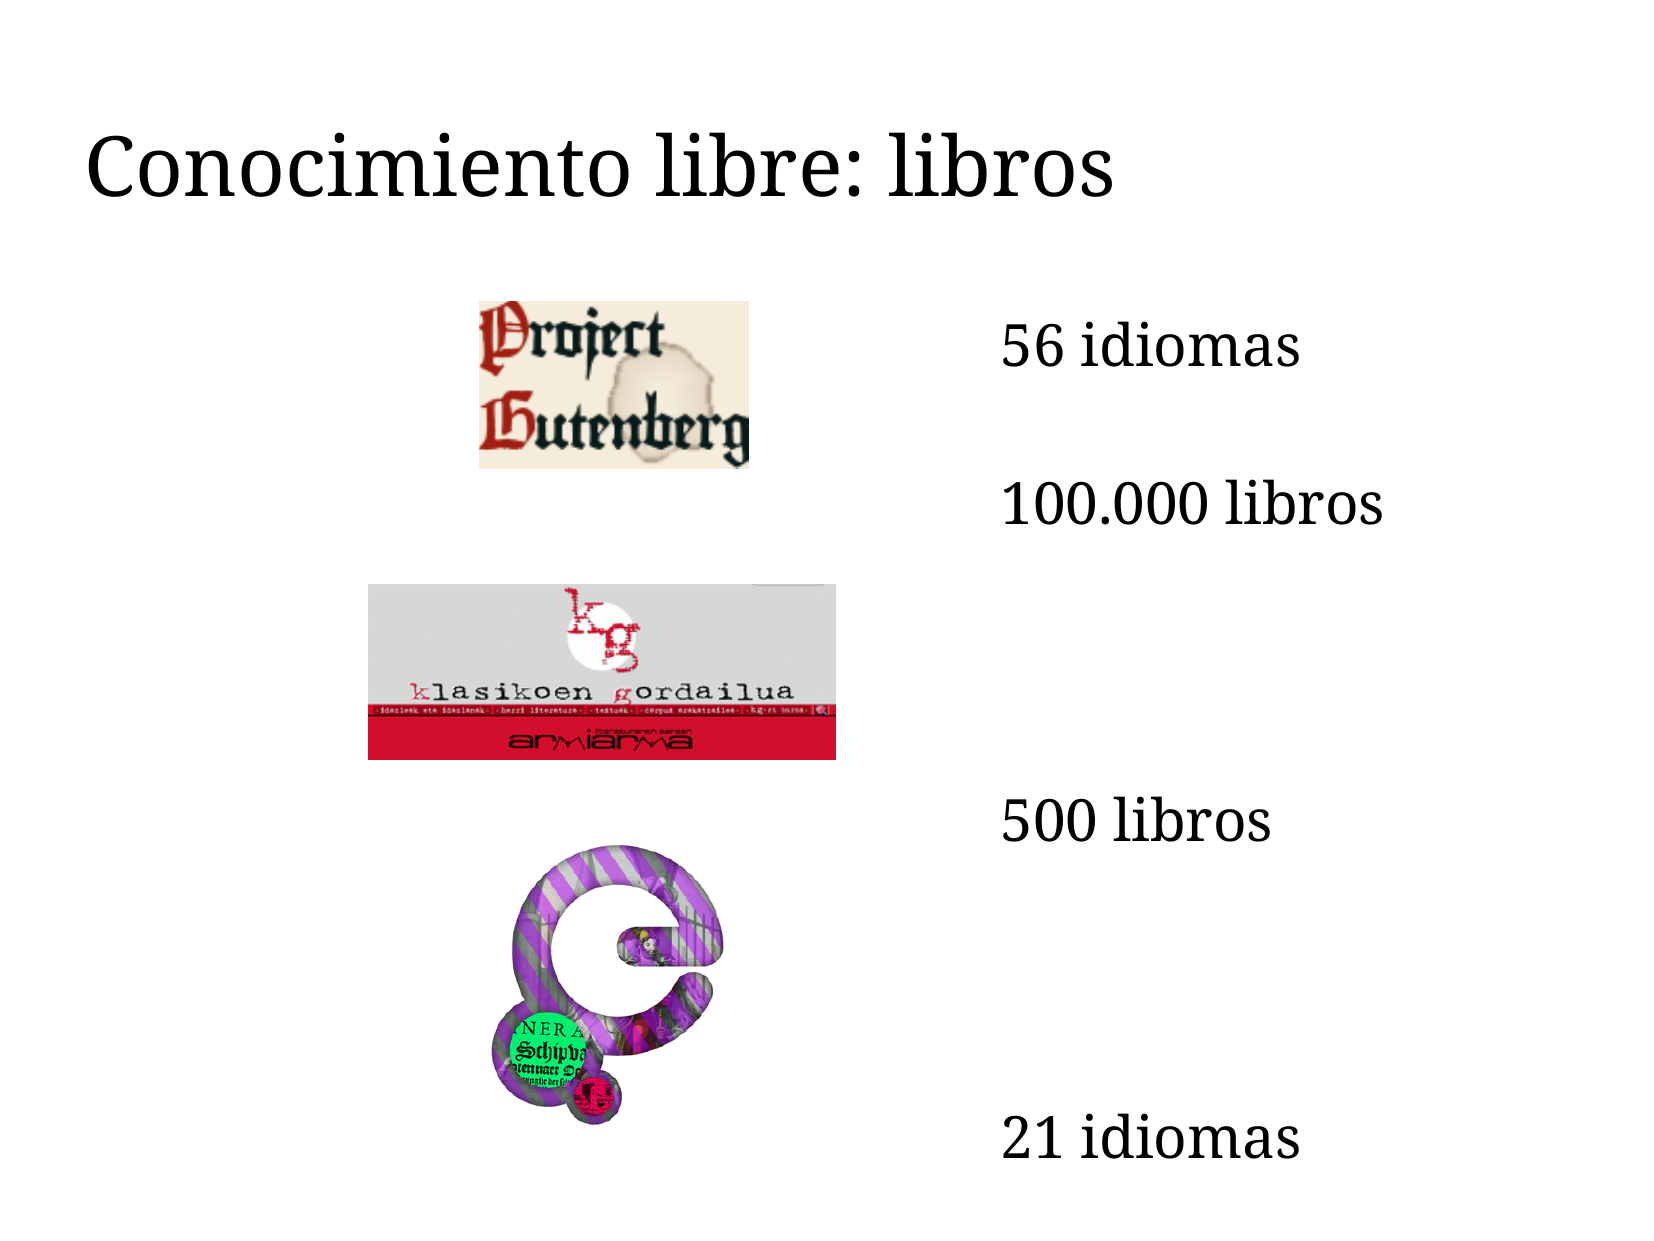

Conocimiento libre: libros
56 idiomas
100.000 libros
500 libros
21 idiomas
2.000.000 libros